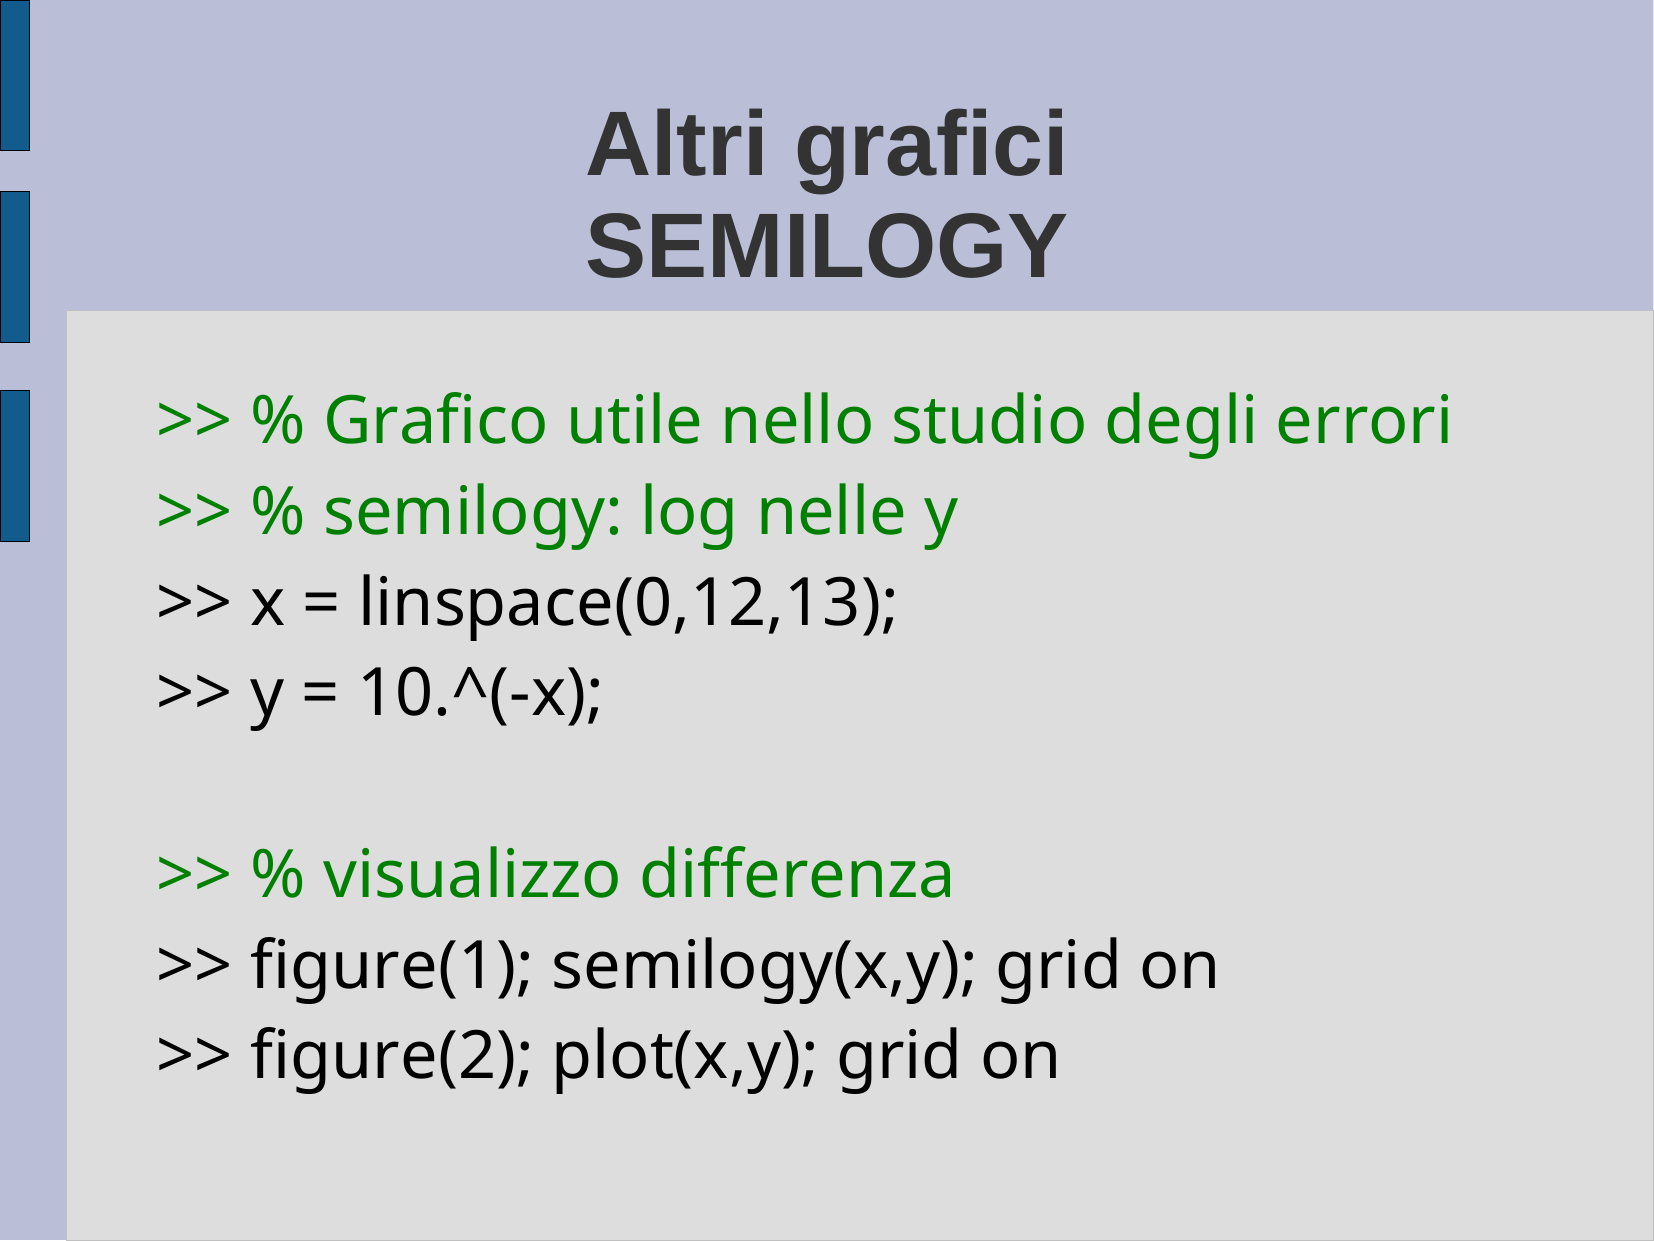

# Altri grafici SEMILOGY
>> % Grafico utile nello studio degli errori
>> % semilogy: log nelle y
>> x = linspace(0,12,13);
>> y = 10.^(-x);
>> % visualizzo differenza
>> figure(1); semilogy(x,y); grid on
>> figure(2); plot(x,y); grid on